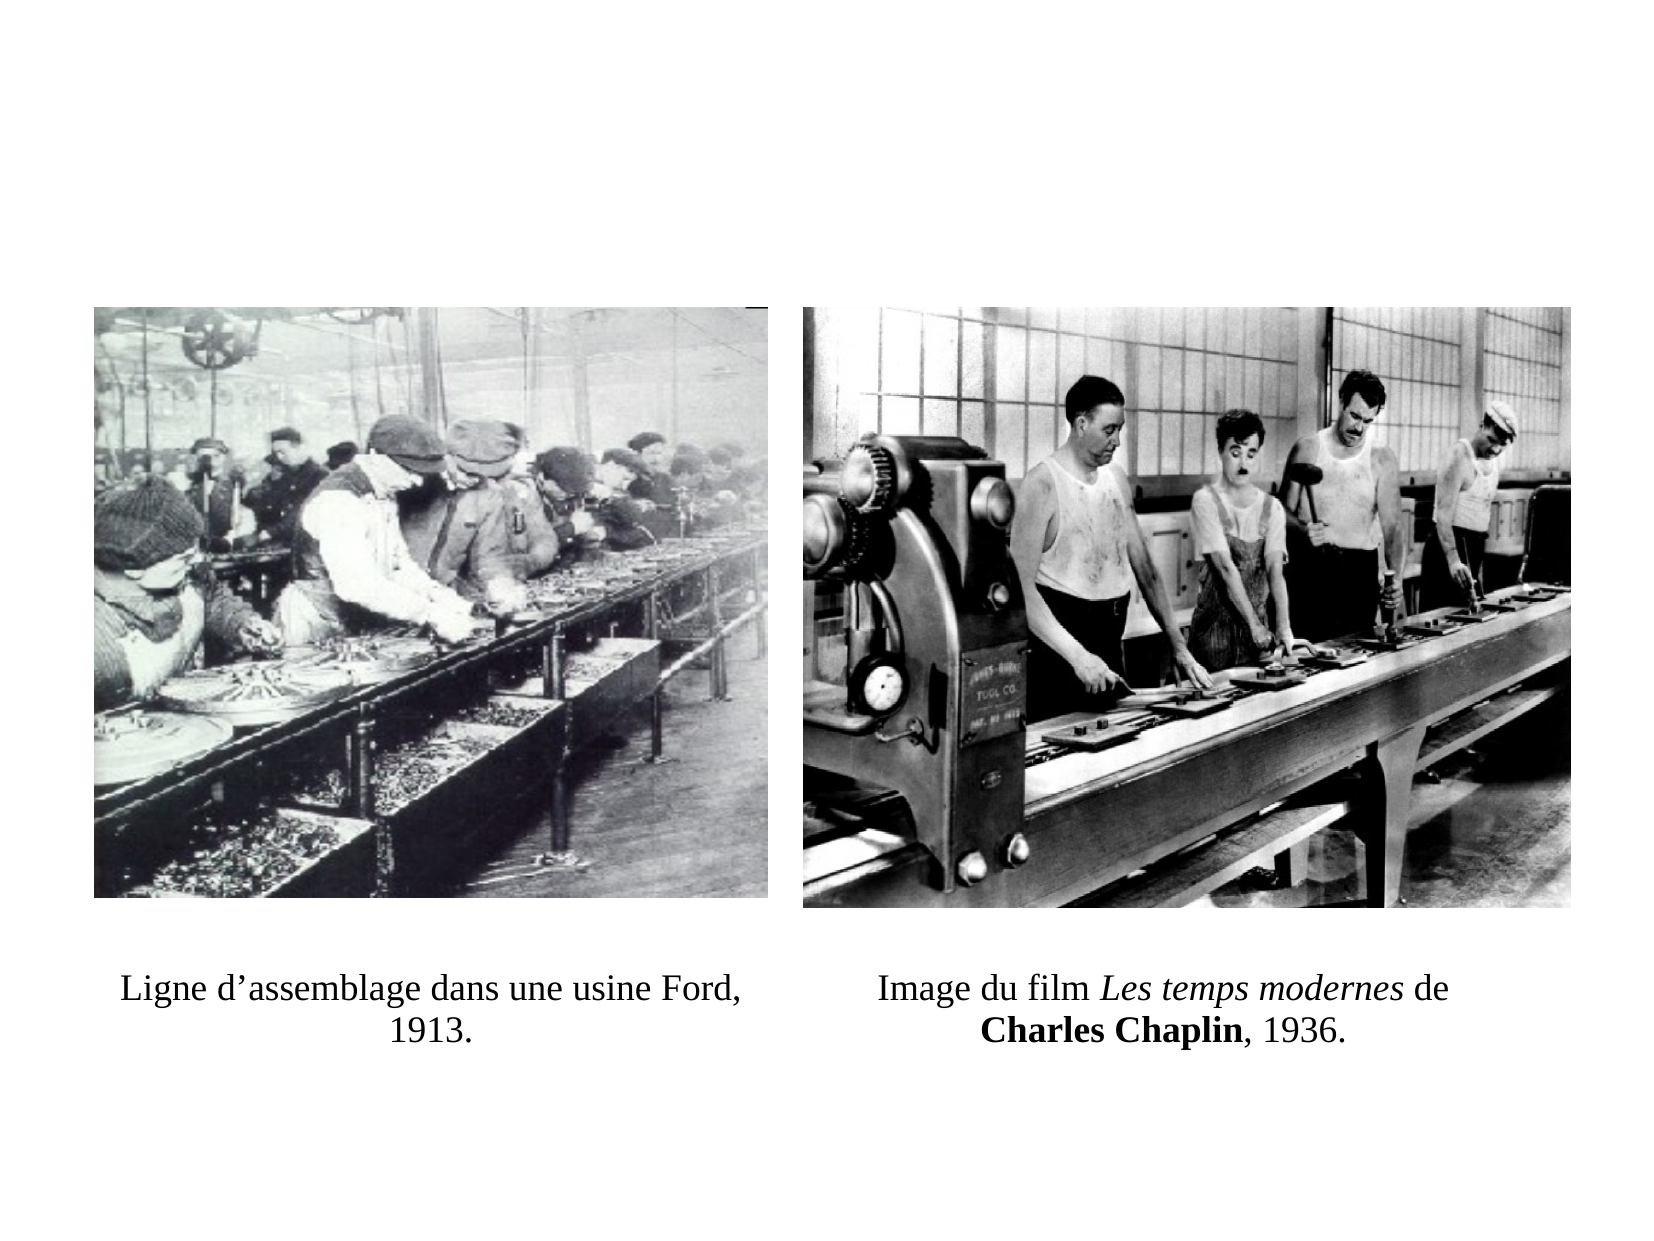

Ligne d’assemblage dans une usine Ford, 1913.
# Image du film Les temps modernes de Charles Chaplin, 1936.